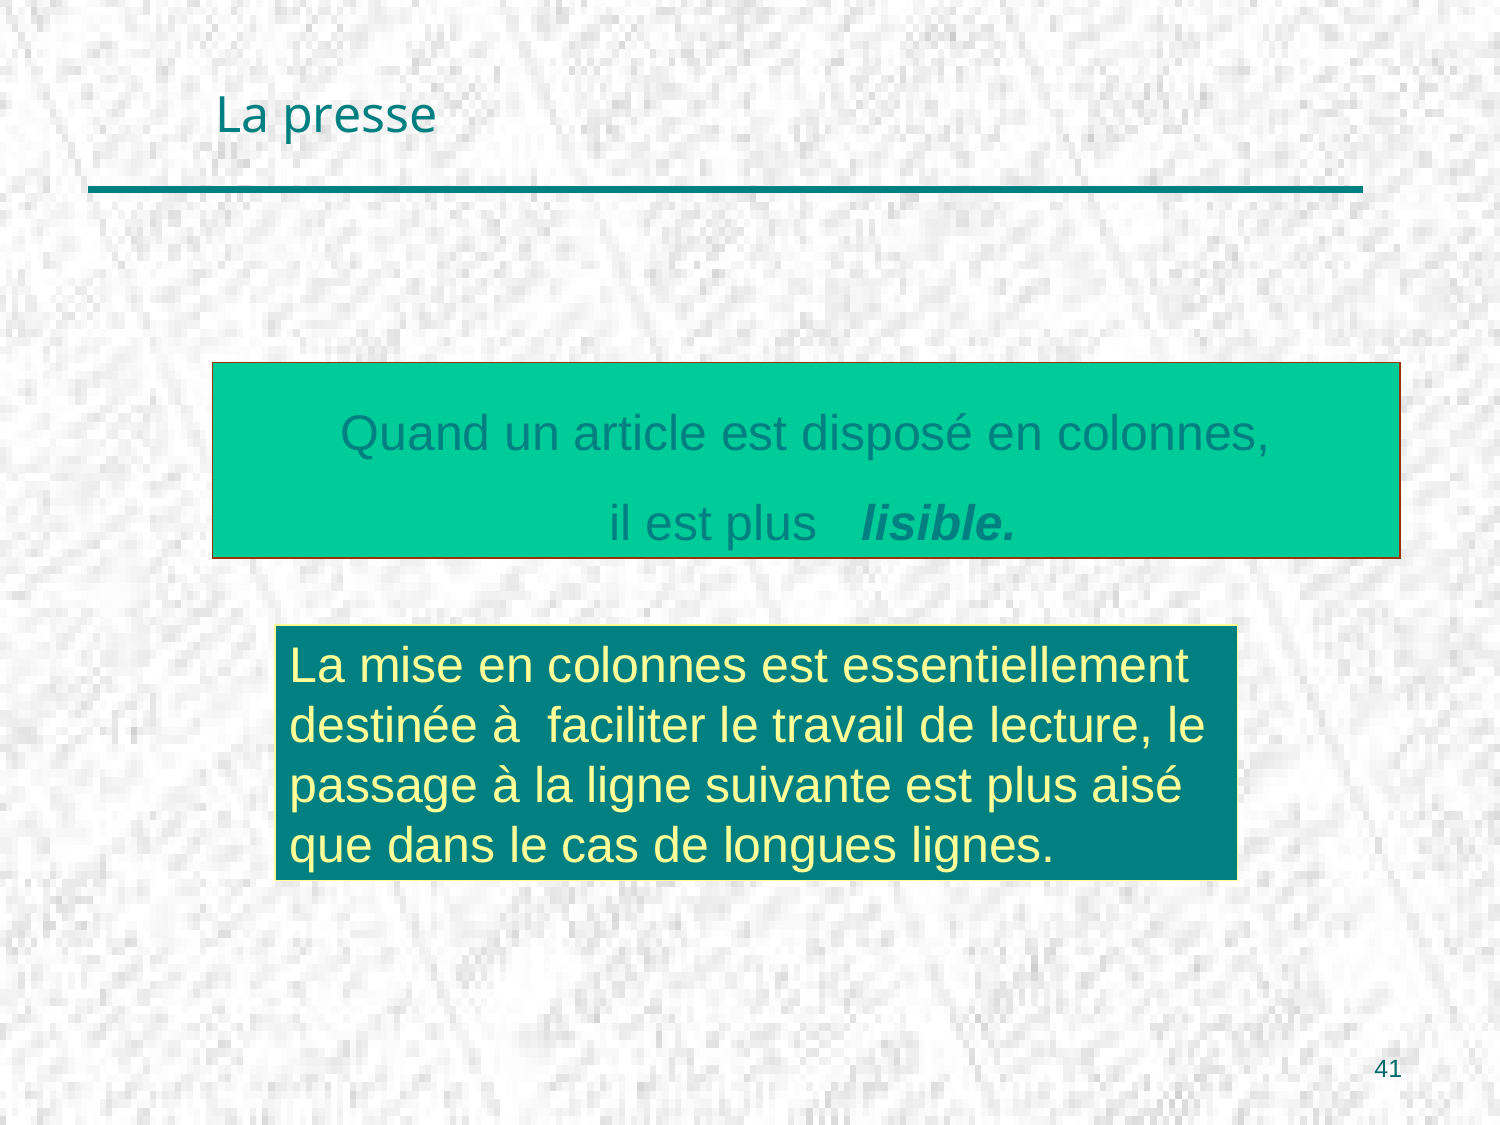

La presse
Quand un article est disposé en colonnes,
 il est plus 	lisible.
La mise en colonnes est essentiellement destinée à faciliter le travail de lecture, le passage à la ligne suivante est plus aisé que dans le cas de longues lignes.
41